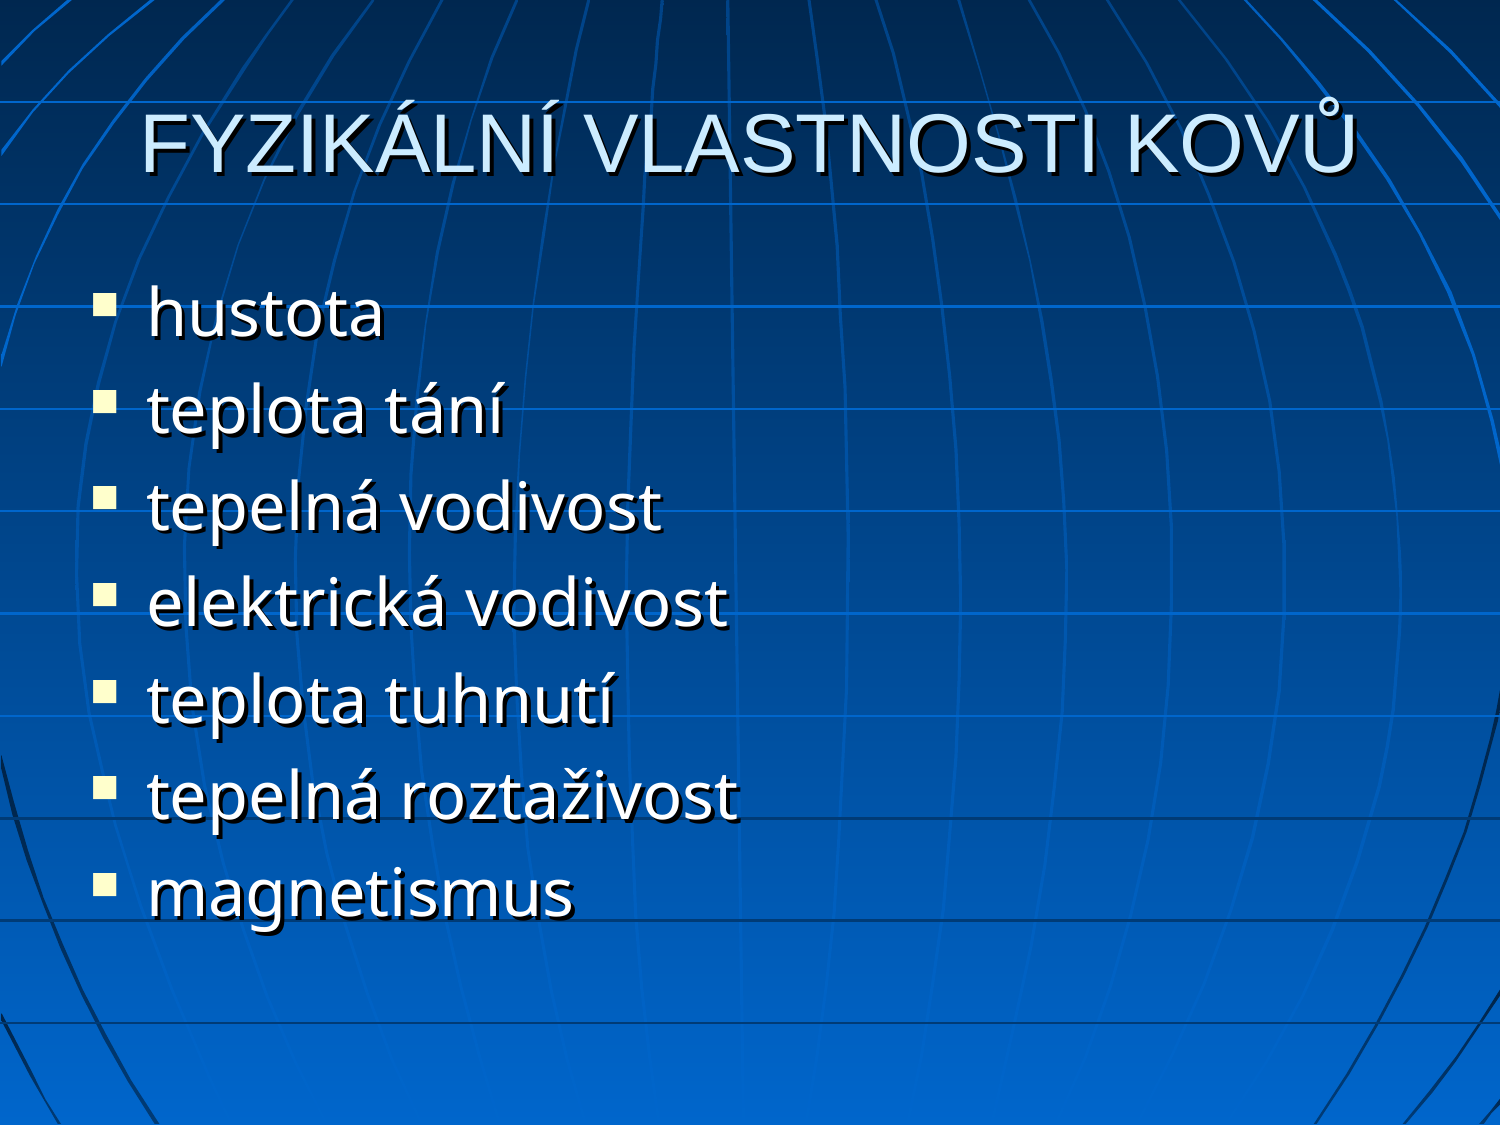

# FYZIKÁLNÍ VLASTNOSTI KOVŮ
hustota
teplota tání
tepelná vodivost
elektrická vodivost
teplota tuhnutí
tepelná roztaživost
magnetismus